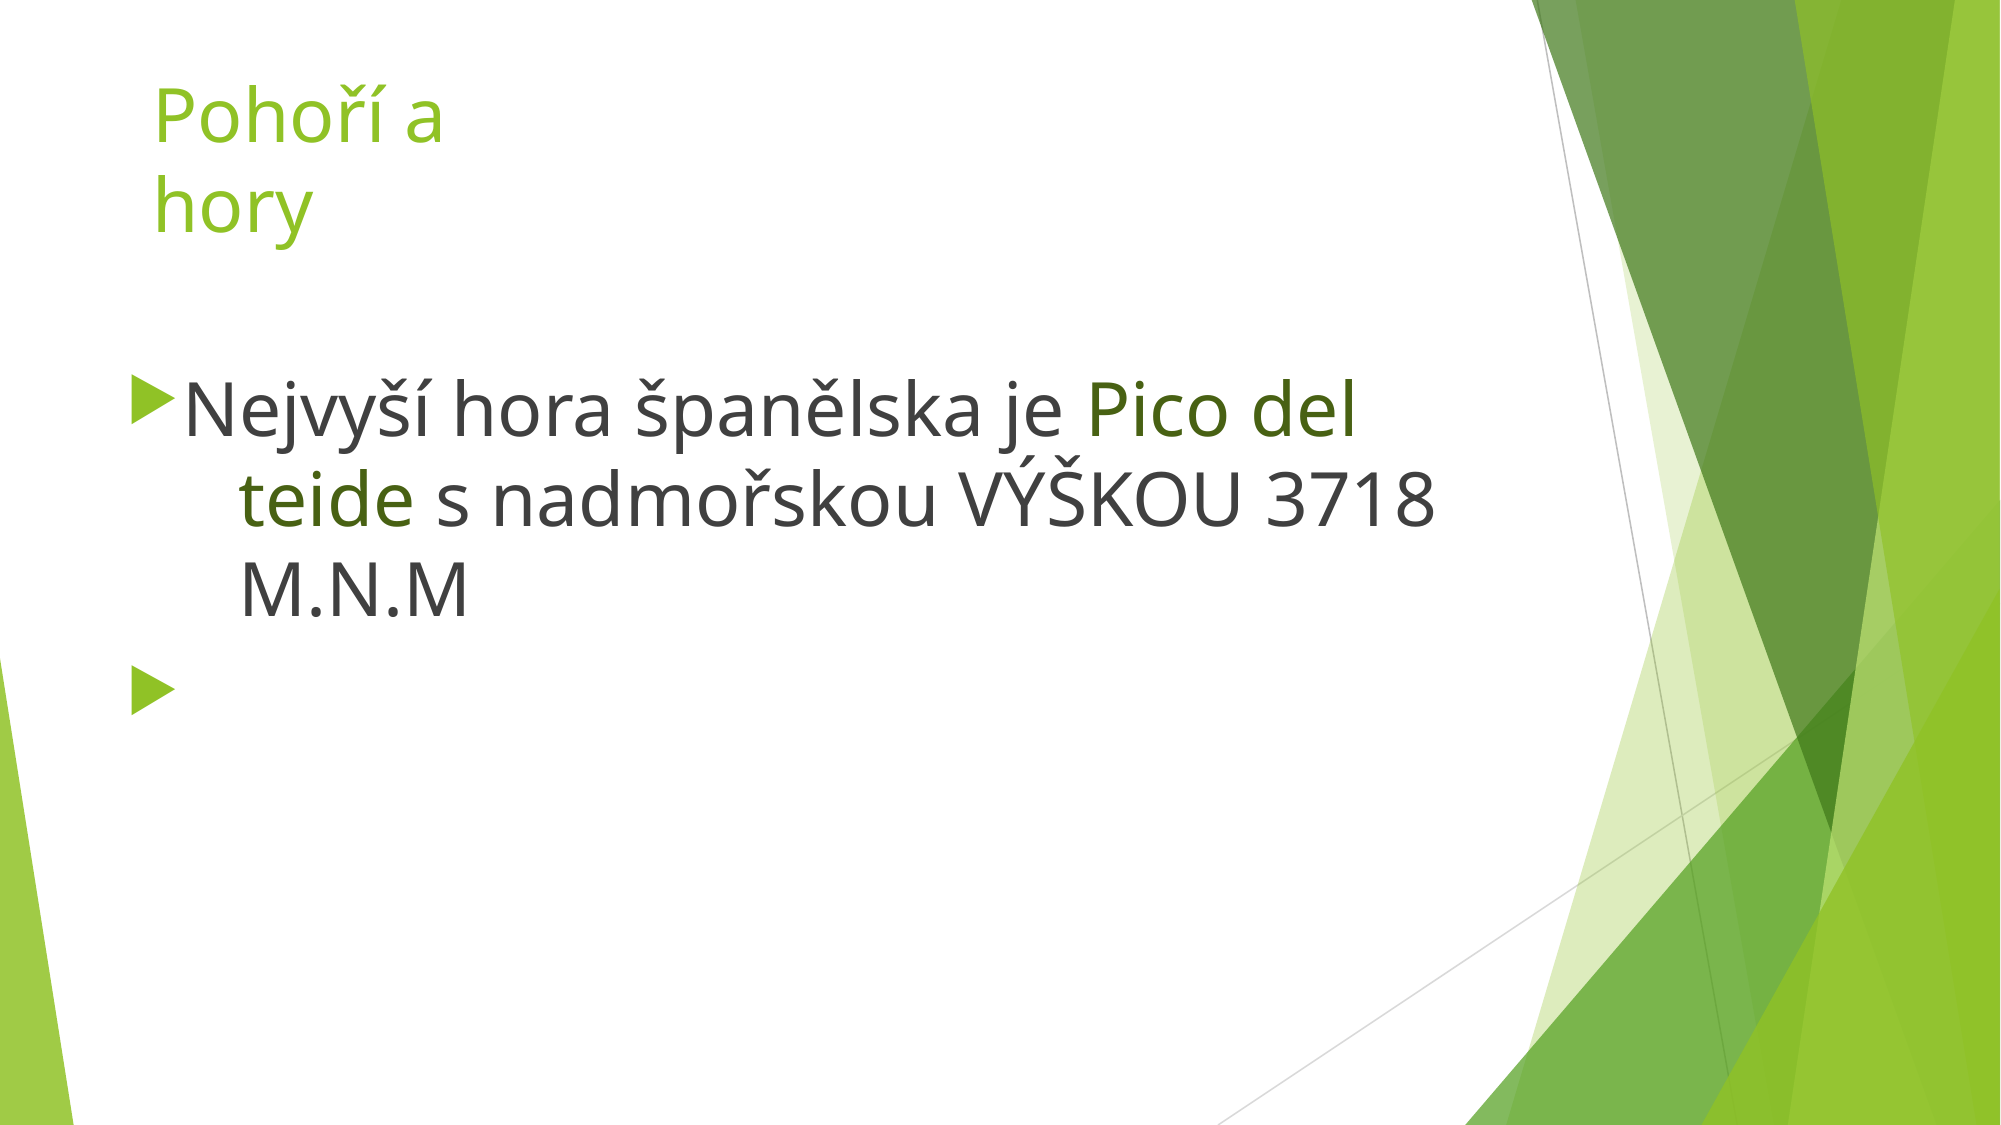

# Pohoří a hory
Nejvyší hora španělska je Pico del teide s nadmořskou VÝŠKOU 3718 M.N.M